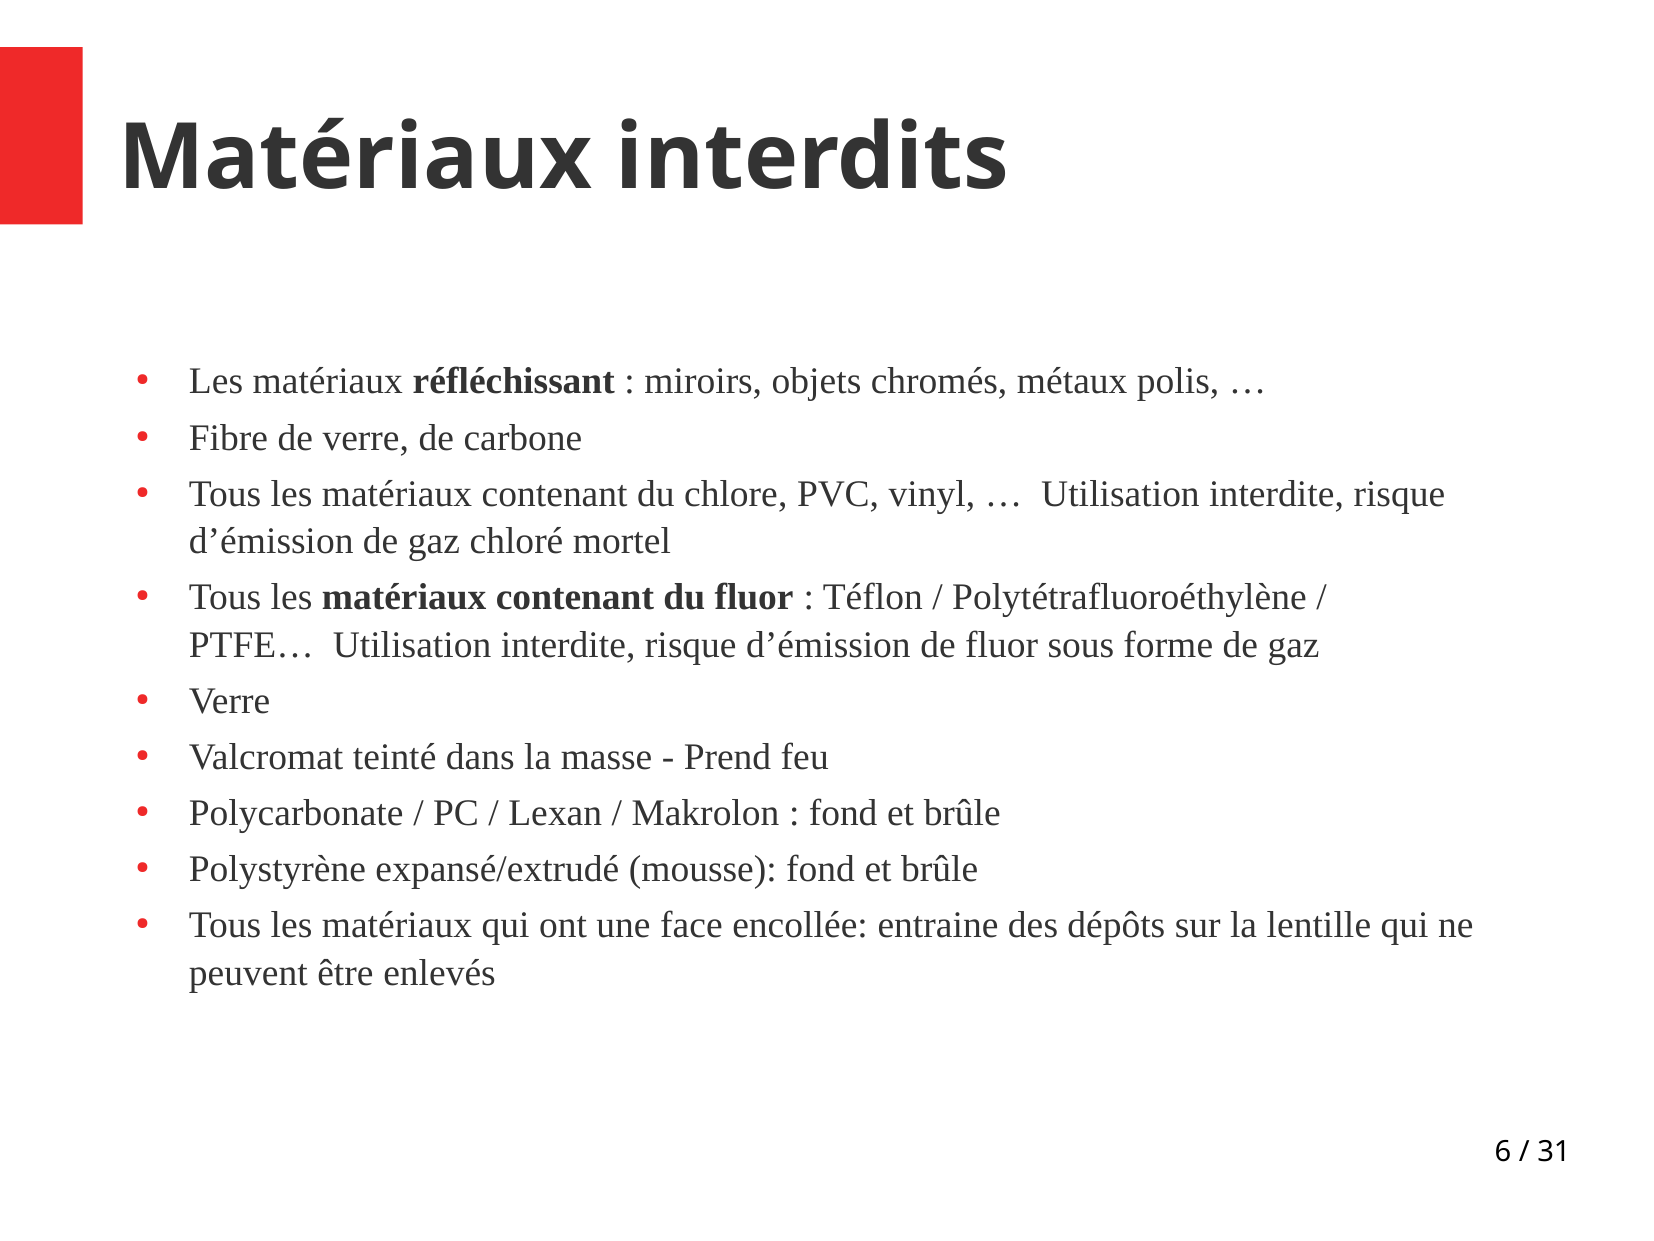

# Matériaux interdits
Les matériaux réfléchissant : miroirs, objets chromés, métaux polis, …
Fibre de verre, de carbone
Tous les matériaux contenant du chlore, PVC, vinyl, …  Utilisation interdite, risque d’émission de gaz chloré mortel
Tous les matériaux contenant du fluor : Téflon / Polytétrafluoroéthylène / PTFE…  Utilisation interdite, risque d’émission de fluor sous forme de gaz
Verre
Valcromat teinté dans la masse - Prend feu
Polycarbonate / PC / Lexan / Makrolon : fond et brûle
Polystyrène expansé/extrudé (mousse): fond et brûle
Tous les matériaux qui ont une face encollée: entraine des dépôts sur la lentille qui ne peuvent être enlevés
6